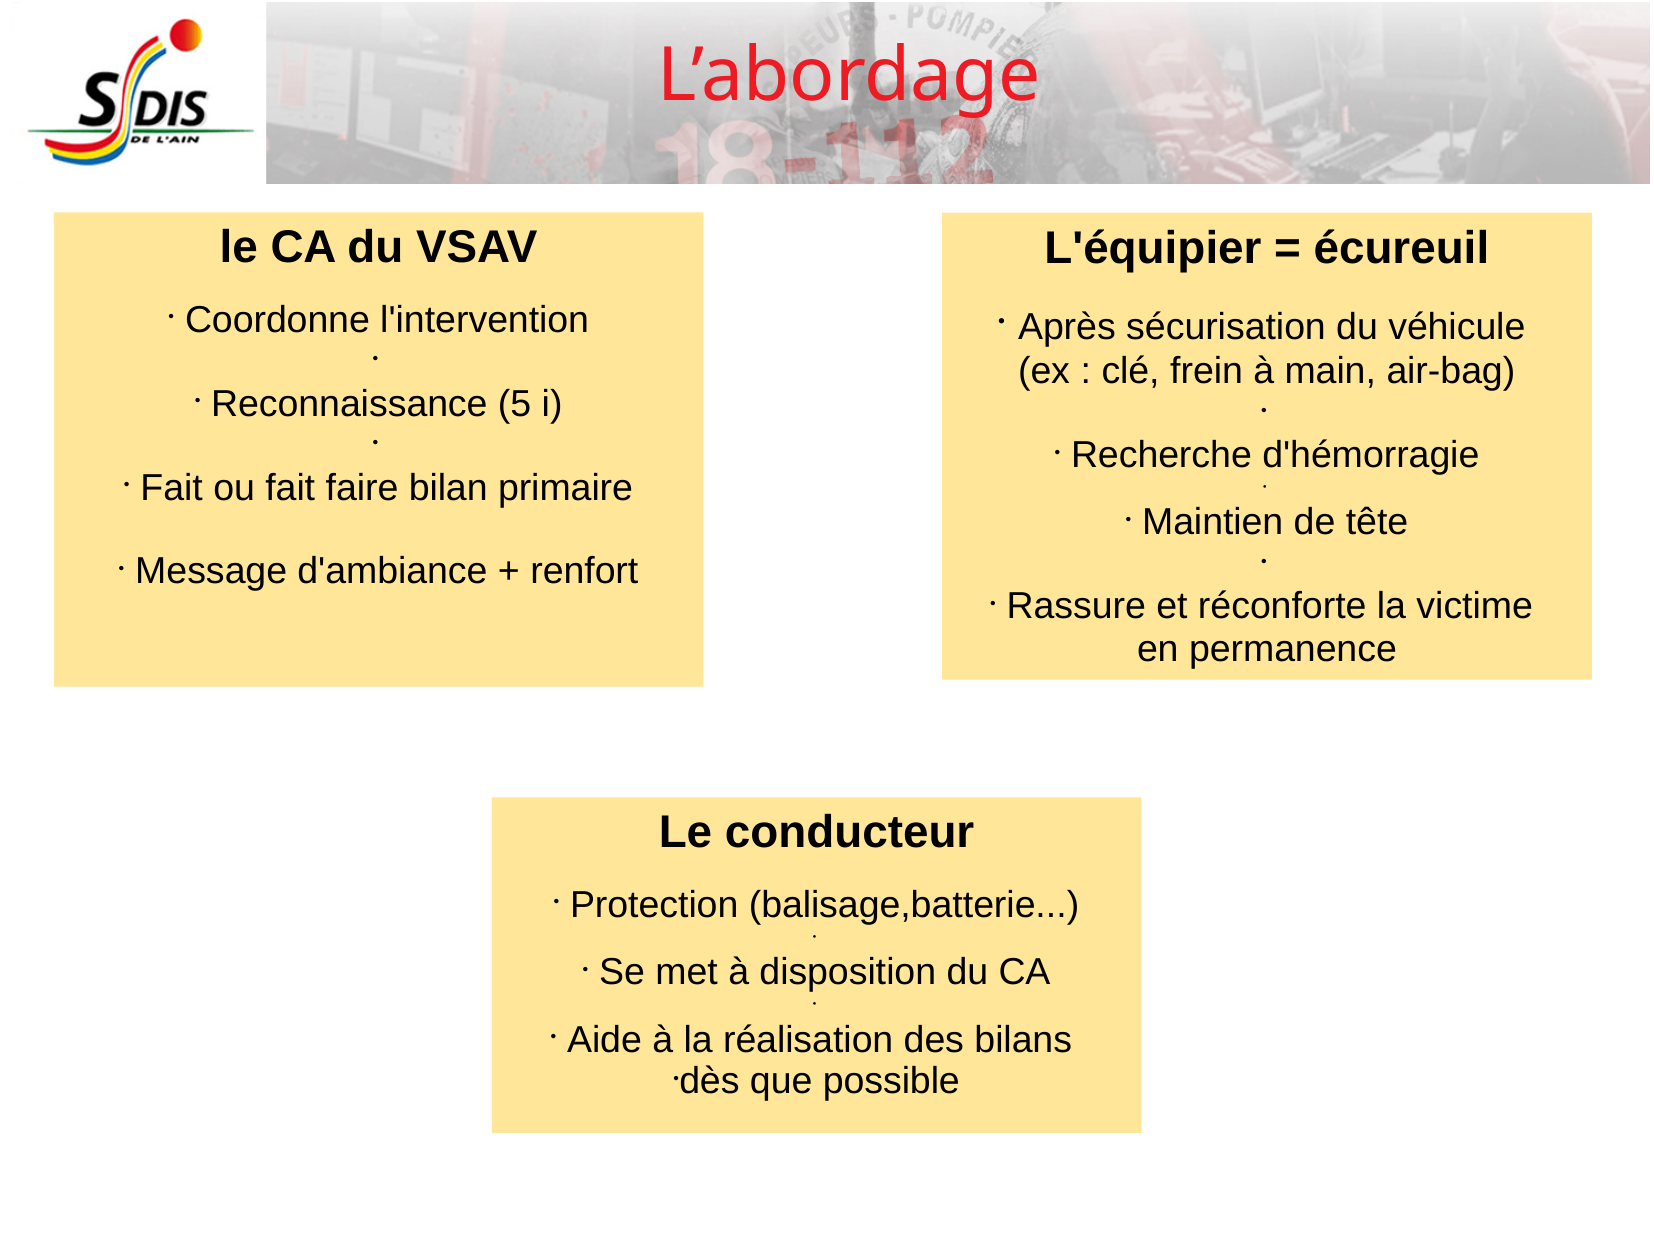

# L’abordage
le CA du VSAV
 Coordonne l'intervention
 Reconnaissance (5 i)
 Fait ou fait faire bilan primaire
 Message d'ambiance + renfort
L'équipier = écureuil
 Après sécurisation du véhicule
(ex : clé, frein à main, air-bag)
 Recherche d'hémorragie
 Maintien de tête
 Rassure et réconforte la victime
en permanence
Le conducteur
 Protection (balisage,batterie...)
 Se met à disposition du CA
 Aide à la réalisation des bilans
dès que possible